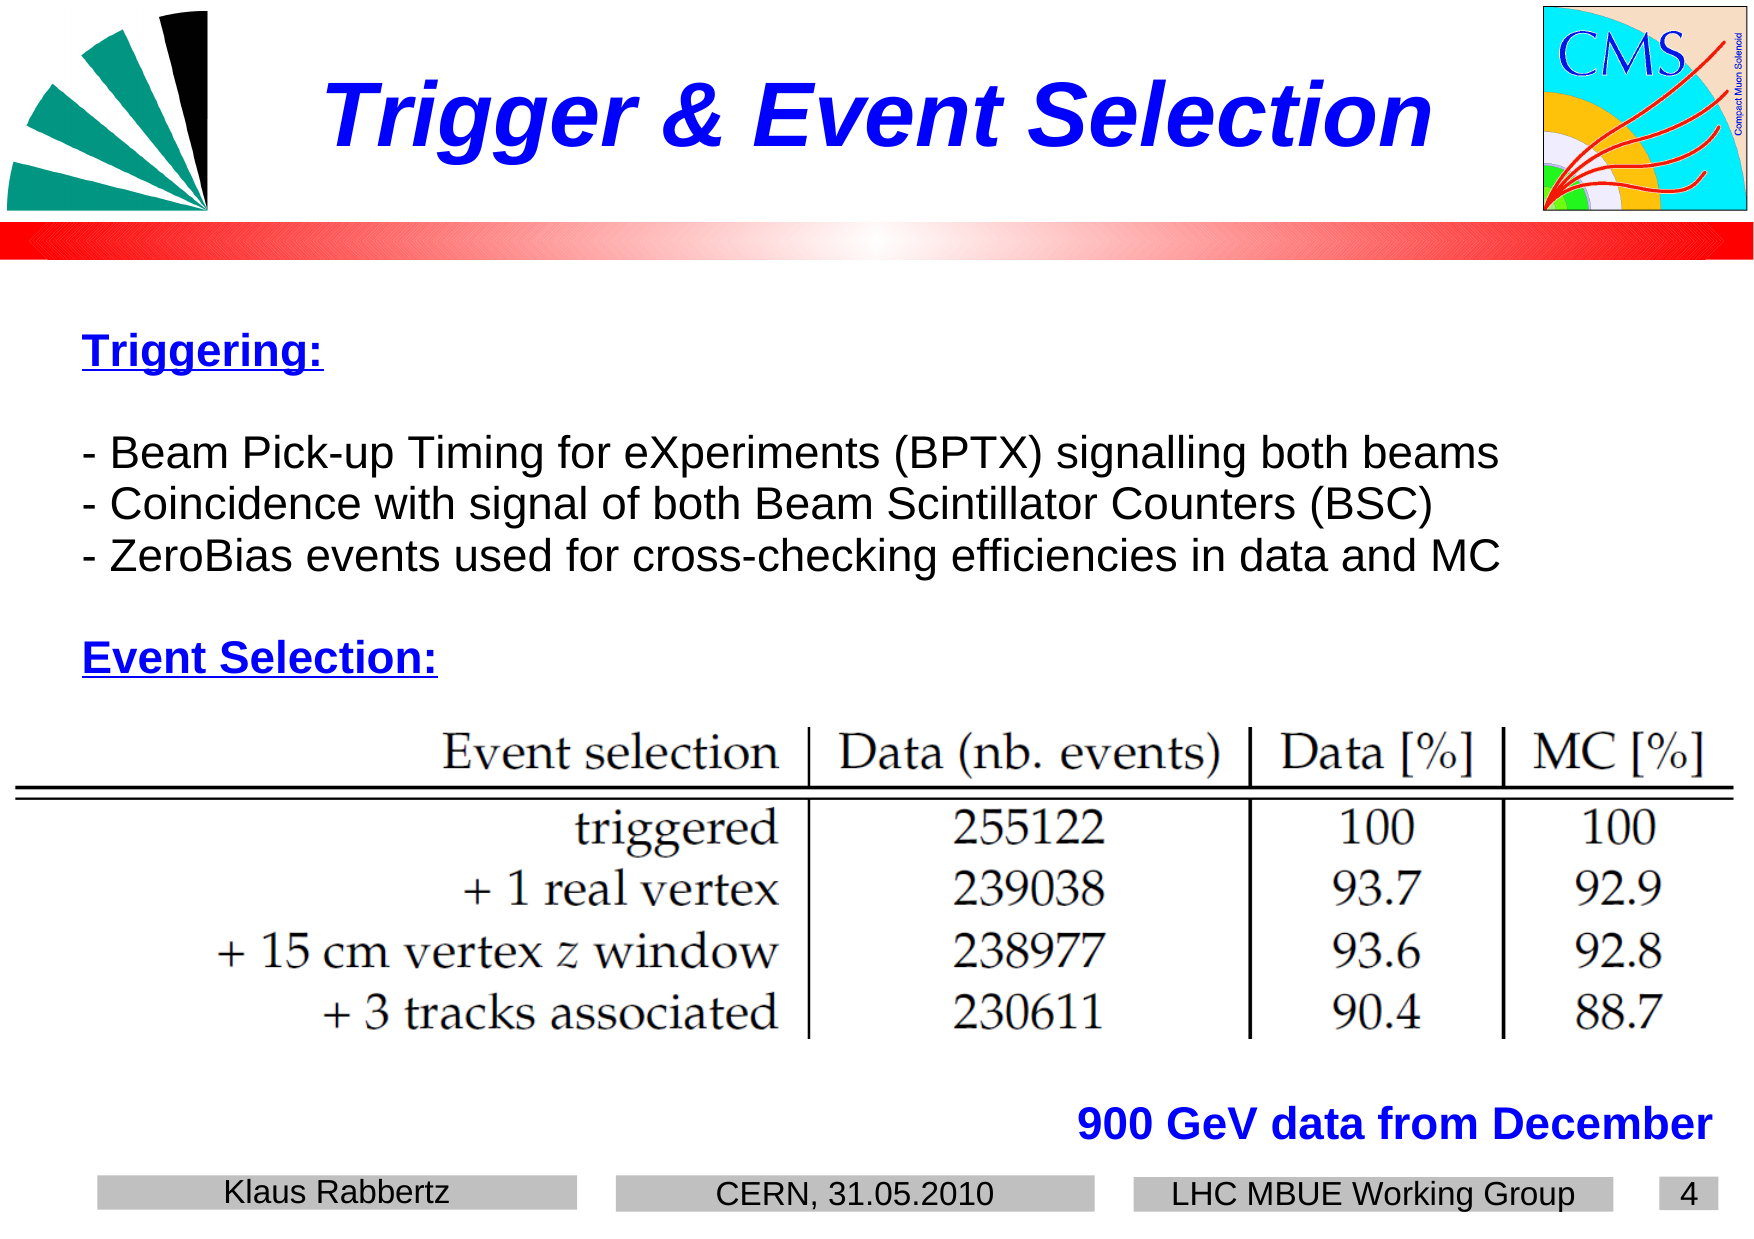

# Trigger & Event Selection
Triggering:
- Beam Pick-up Timing for eXperiments (BPTX) signalling both beams
- Coincidence with signal of both Beam Scintillator Counters (BSC)
- ZeroBias events used for cross-checking efficiencies in data and MC
Event Selection:
900 GeV data from December